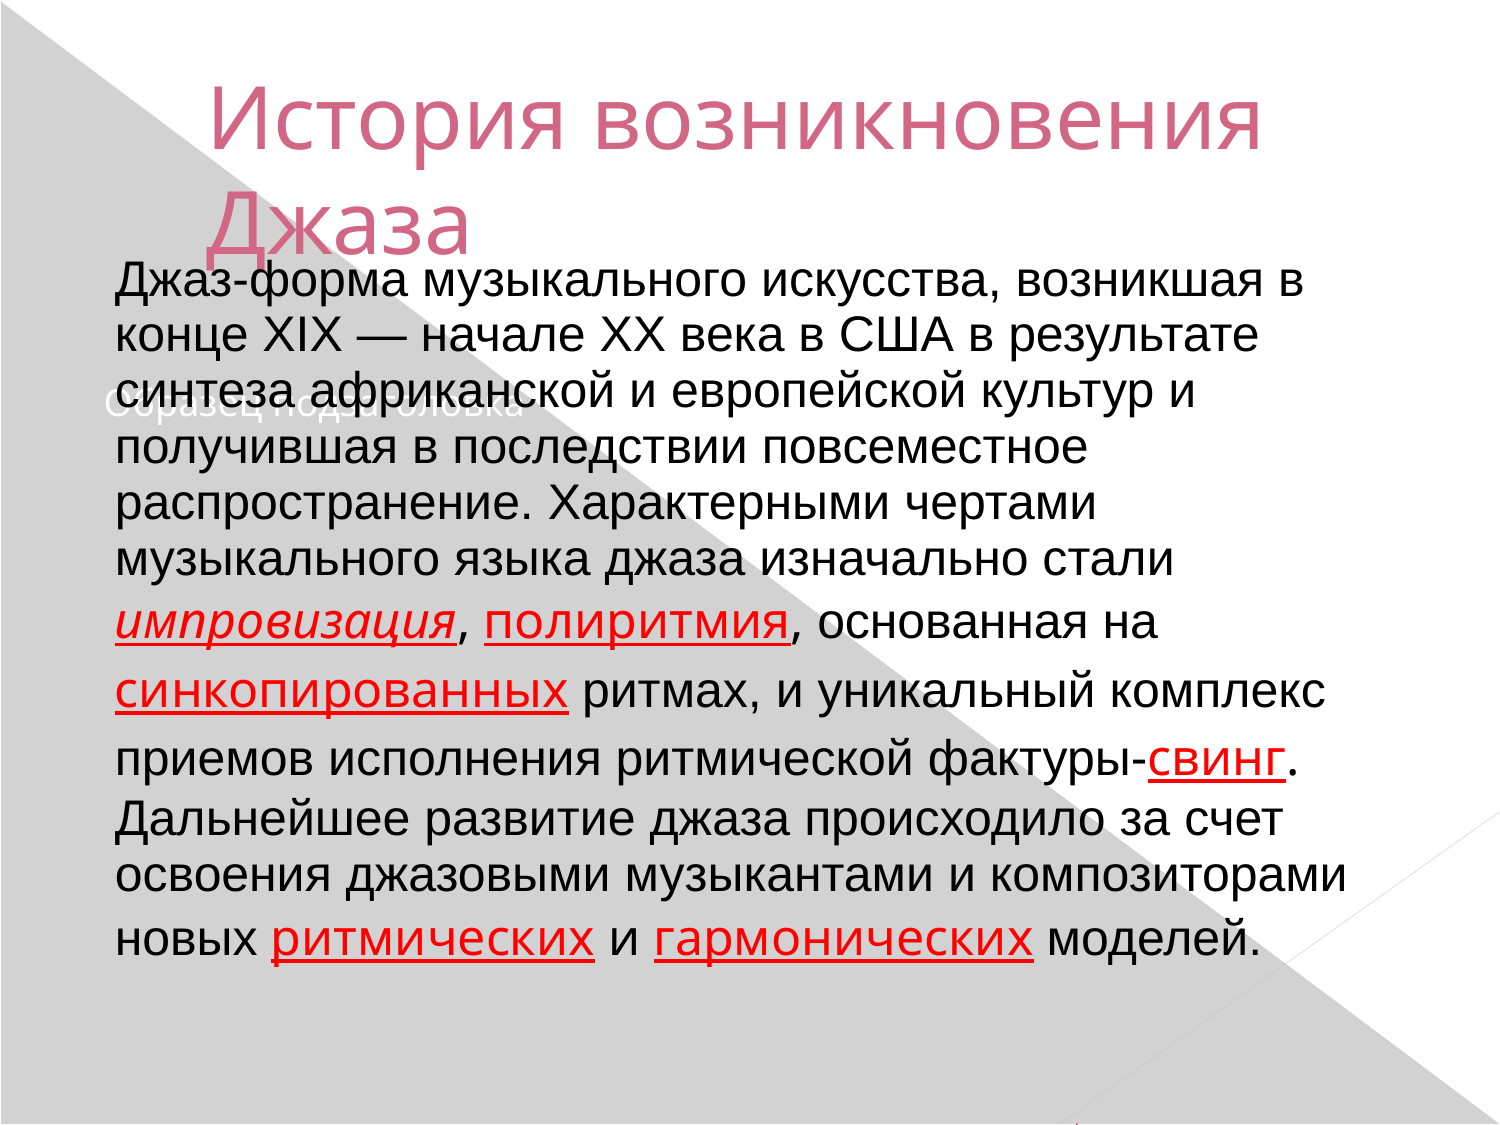

# История возникновения Джаза
Джаз-форма музыкального искусства, возникшая в конце XIX — начале XX века в США в результате синтеза африканской и европейской культур и получившая в последствии повсеместное распространение. Характерными чертами музыкального языка джаза изначально стали импровизация, полиритмия, основанная на синкопированных ритмах, и уникальный комплекс приемов исполнения ритмической фактуры-свинг. Дальнейшее развитие джаза происходило за счет освоения джазовыми музыкантами и композиторами новых ритмических и гармонических моделей.